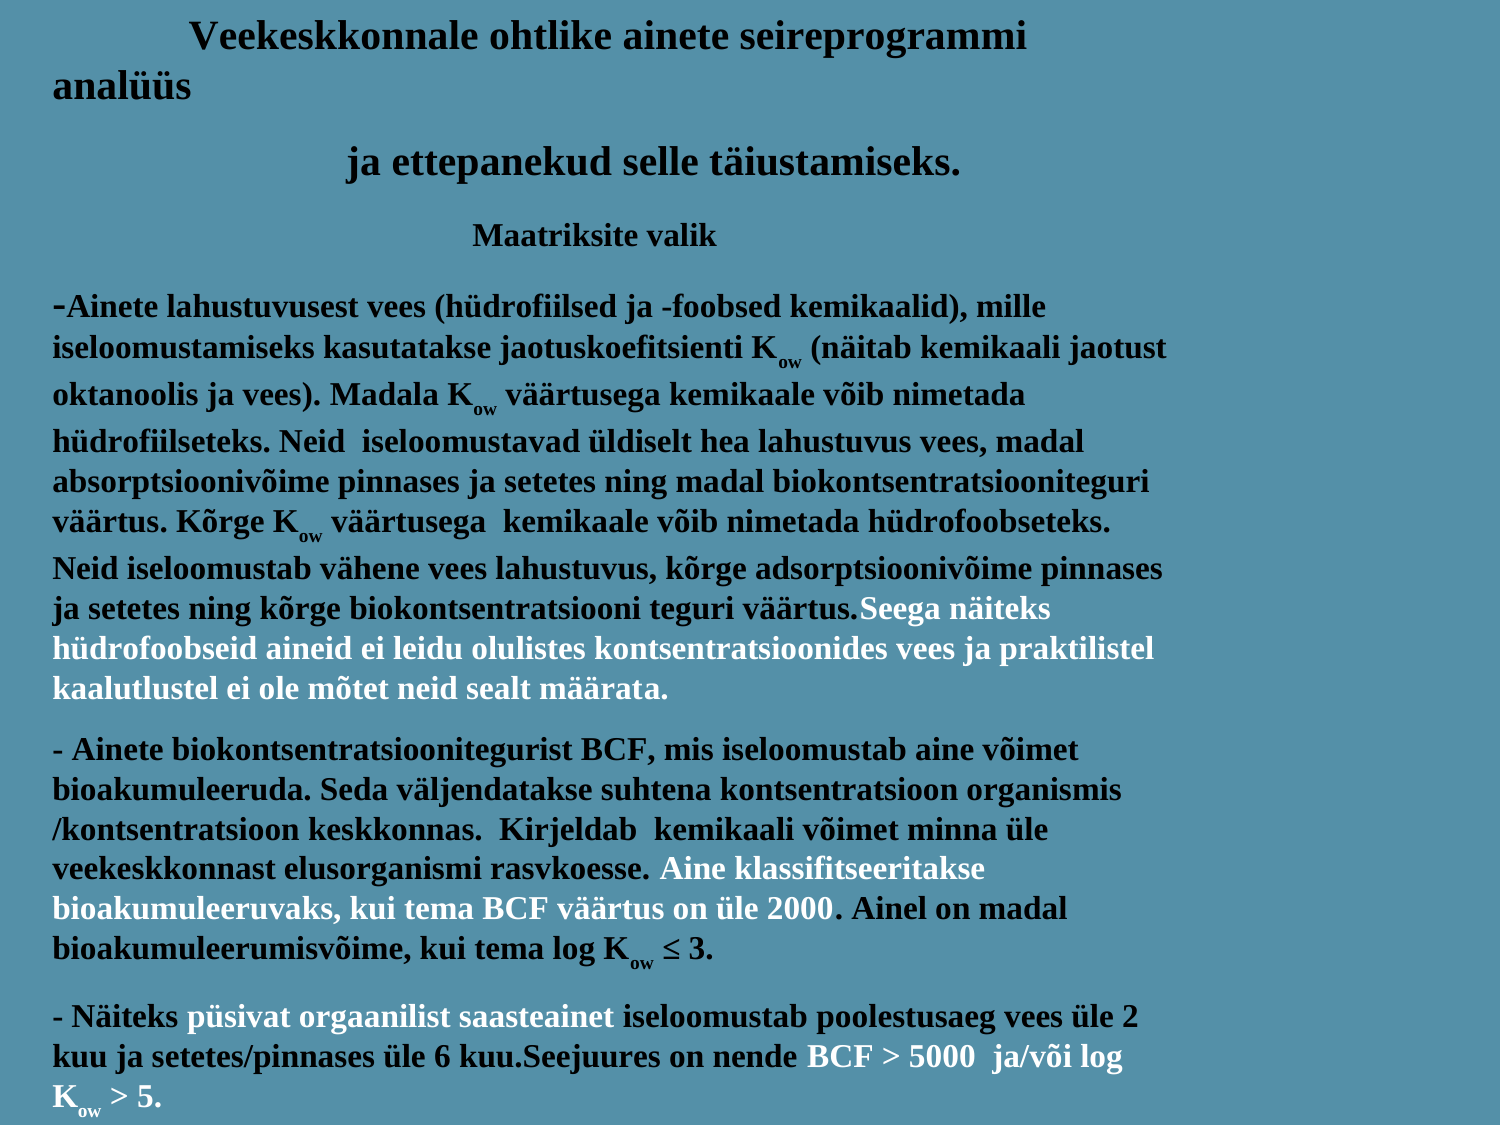

Veekeskkonnale ohtlike ainete seireprogrammi analüüs
 ja ettepanekud selle täiustamiseks.
 Maatriksite valik
-Ainete lahustuvusest vees (hüdrofiilsed ja -foobsed kemikaalid), mille iseloomustamiseks kasutatakse jaotuskoefitsienti Kow (näitab kemikaali jaotust oktanoolis ja vees). Madala Kow väärtusega kemikaale võib nimetada hüdrofiilseteks. Neid iseloomustavad üldiselt hea lahustuvus vees, madal absorptsioonivõime pinnases ja setetes ning madal biokontsentratsiooniteguri väärtus. Kõrge Kow väärtusega kemikaale võib nimetada hüdrofoobseteks. Neid iseloomustab vähene vees lahustuvus, kõrge adsorptsioonivõime pinnases ja setetes ning kõrge biokontsentratsiooni teguri väärtus.Seega näiteks hüdrofoobseid aineid ei leidu olulistes kontsentratsioonides vees ja praktilistel kaalutlustel ei ole mõtet neid sealt määrata.
- Ainete biokontsentratsioonitegurist BCF, mis iseloomustab aine võimet bioakumuleeruda. Seda väljendatakse suhtena kontsentratsioon organismis /kontsentratsioon keskkonnas. Kirjeldab kemikaali võimet minna üle veekeskkonnast elusorganismi rasvkoesse. Aine klassifitseeritakse bioakumuleeruvaks, kui tema BCF väärtus on üle 2000. Ainel on madal bioakumuleerumisvõime, kui tema log Kow ≤ 3.
- Näiteks püsivat orgaanilist saasteainet iseloomustab poolestusaeg vees üle 2 kuu ja setetes/pinnases üle 6 kuu.Seejuures on nende BCF > 5000 ja/või log Kow > 5.